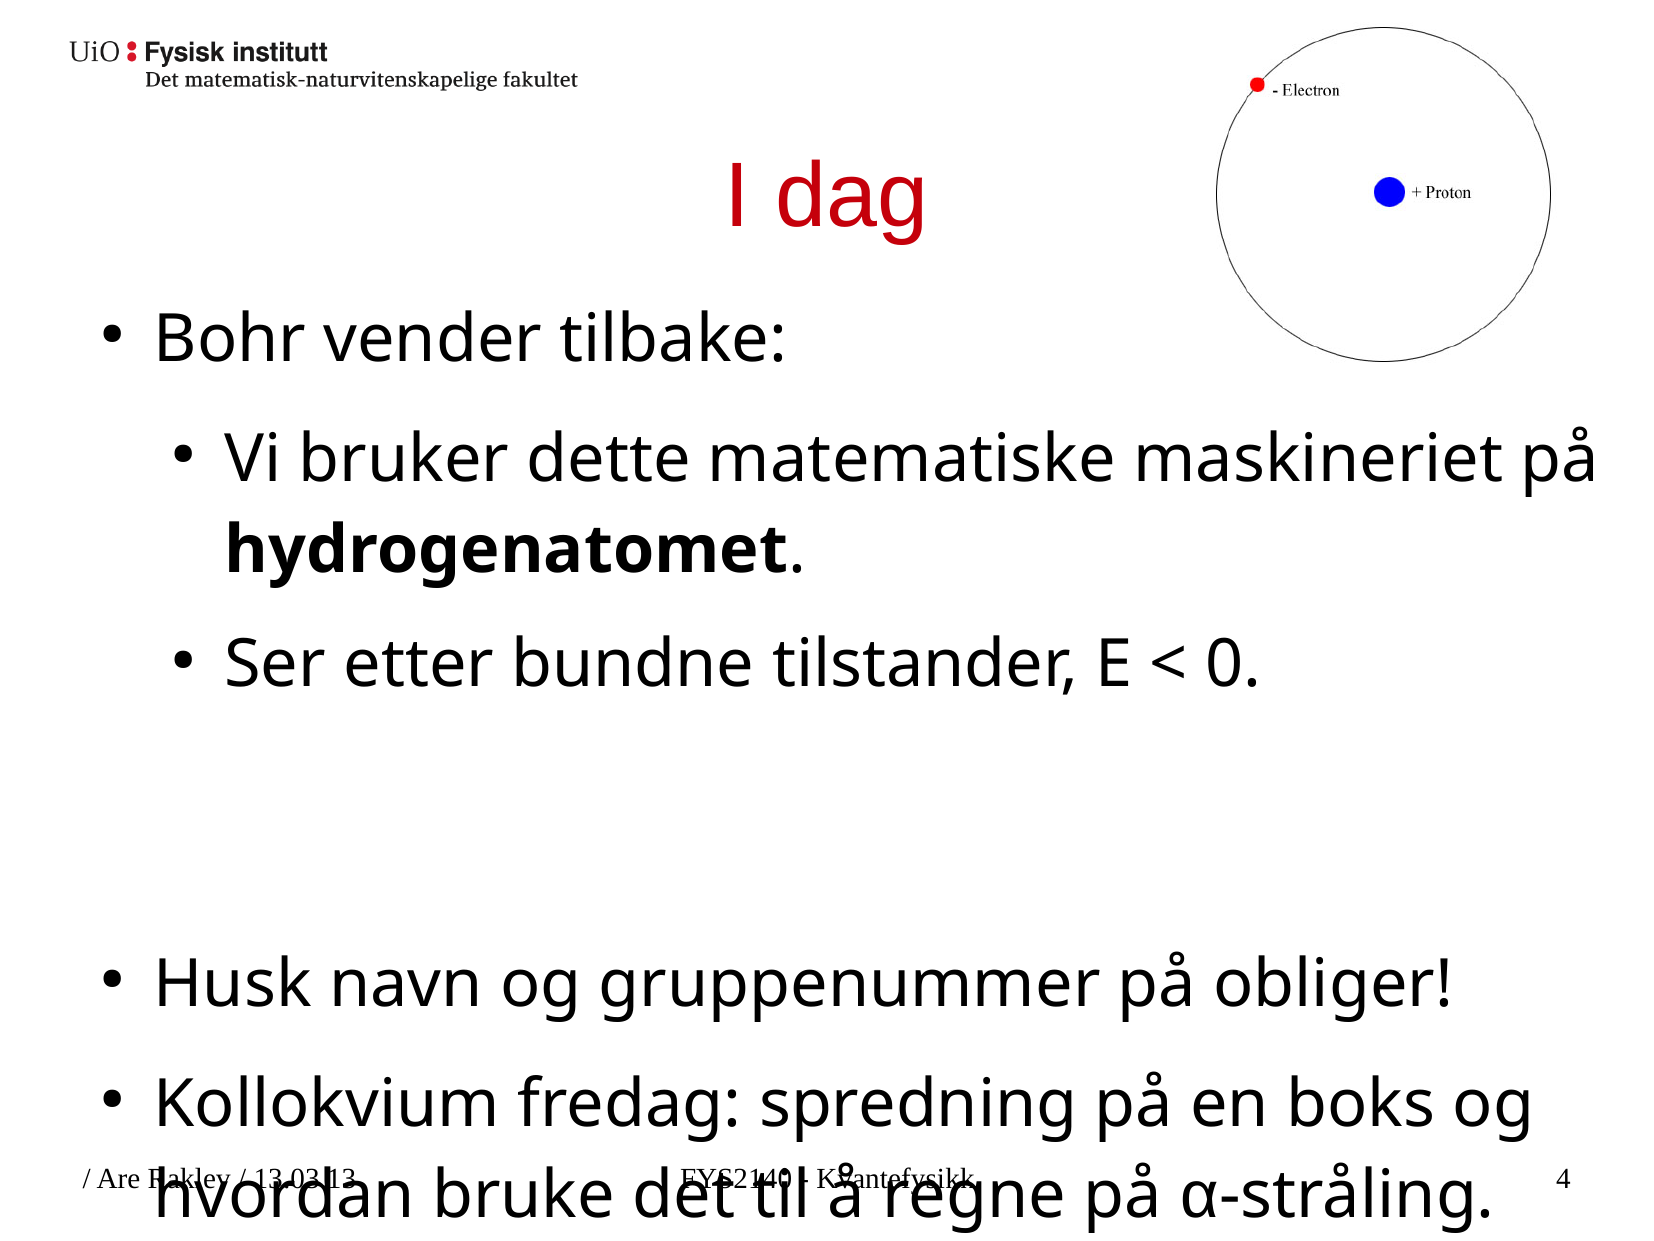

# I dag
Bohr vender tilbake:
Vi bruker dette matematiske maskineriet på hydrogenatomet.
Ser etter bundne tilstander, E < 0.
Husk navn og gruppenummer på obliger!
Kollokvium fredag: spredning på en boks og hvordan bruke det til å regne på α-stråling.
/ Are Raklev / 13.03.13
FYS2140 - Kvantefysikk
4